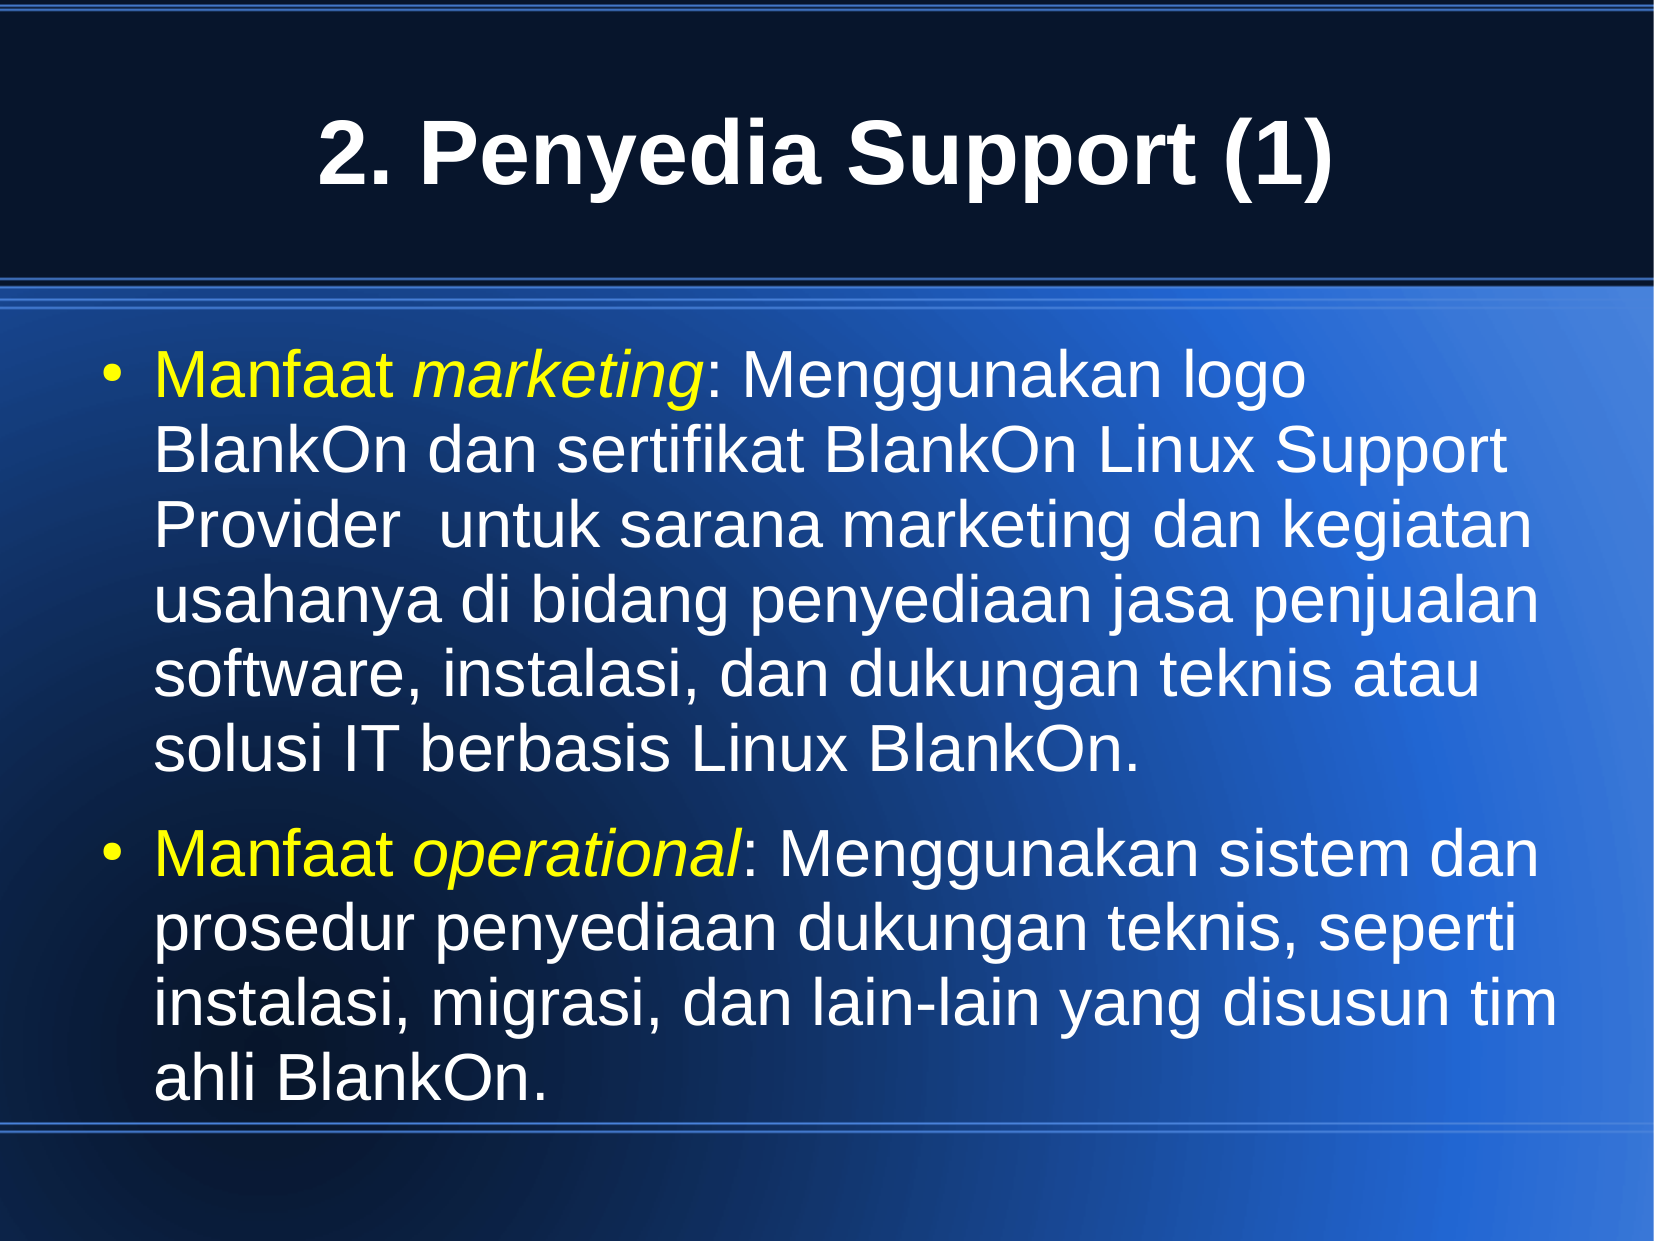

# 2. Penyedia Support (1)
Manfaat marketing: Menggunakan logo BlankOn dan sertifikat BlankOn Linux Support Provider untuk sarana marketing dan kegiatan usahanya di bidang penyediaan jasa penjualan software, instalasi, dan dukungan teknis atau solusi IT berbasis Linux BlankOn.
Manfaat operational: Menggunakan sistem dan prosedur penyediaan dukungan teknis, seperti instalasi, migrasi, dan lain-lain yang disusun tim ahli BlankOn.